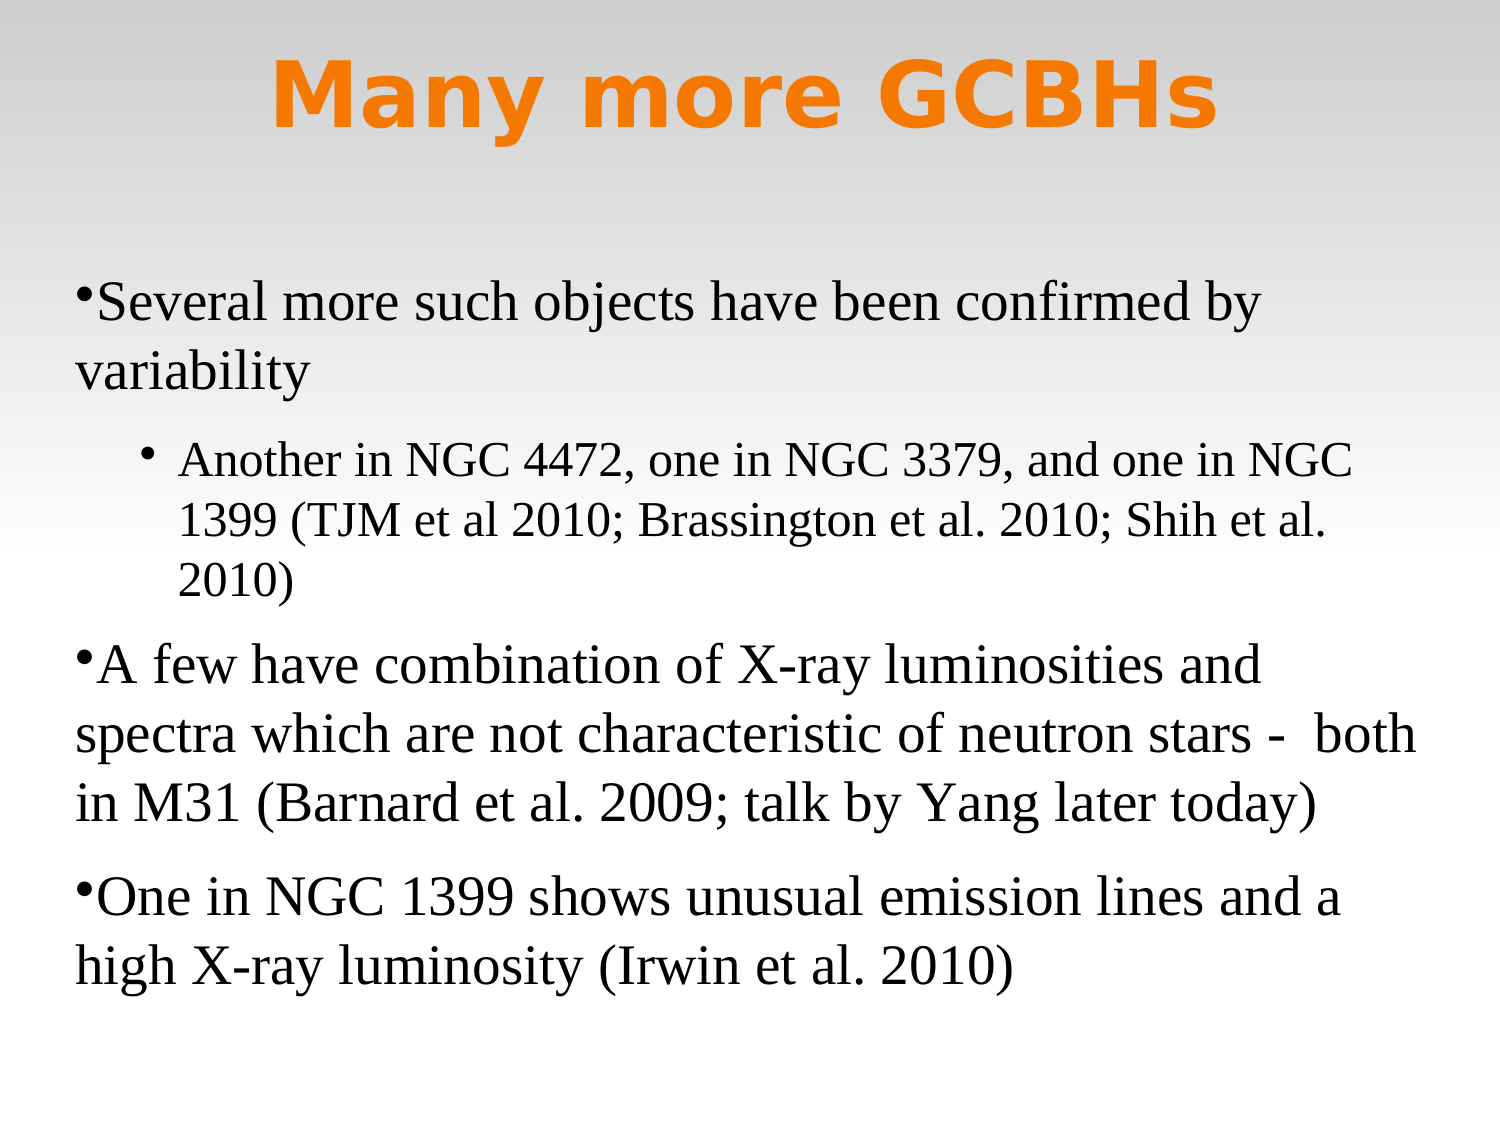

# Many more GCBHs
Several more such objects have been confirmed by variability
Another in NGC 4472, one in NGC 3379, and one in NGC 1399 (TJM et al 2010; Brassington et al. 2010; Shih et al. 2010)
A few have combination of X-ray luminosities and spectra which are not characteristic of neutron stars - both in M31 (Barnard et al. 2009; talk by Yang later today)
One in NGC 1399 shows unusual emission lines and a high X-ray luminosity (Irwin et al. 2010)